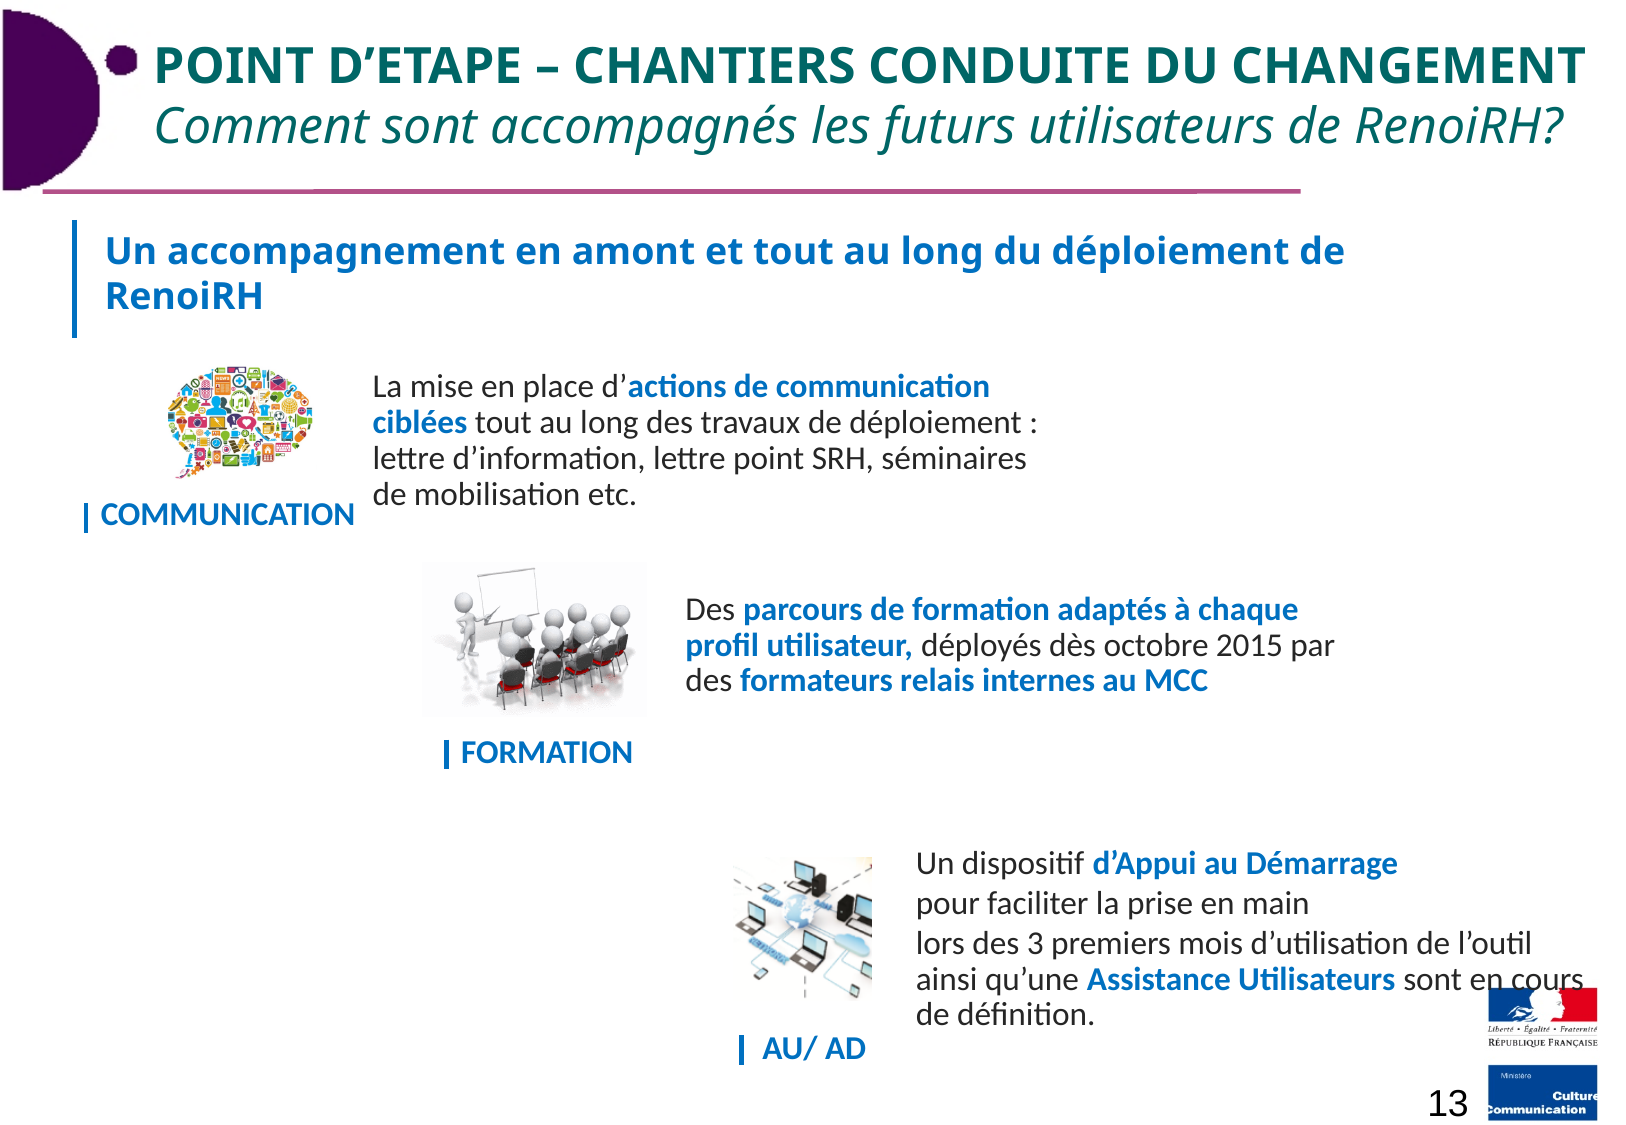

POINT D’ETAPE – CHANTIERS CONDUITE DU CHANGEMENT
Comment sont accompagnés les futurs utilisateurs de RenoiRH?
Un accompagnement en amont et tout au long du déploiement de RenoiRH
La mise en place d’actions de communication ciblées tout au long des travaux de déploiement : lettre d’information, lettre point SRH, séminaires de mobilisation etc.
COMMUNICATION
Des parcours de formation adaptés à chaque profil utilisateur, déployés dès octobre 2015 par des formateurs relais internes au MCC
FORMATION
Un dispositif d’Appui au Démarrage
pour faciliter la prise en main
lors des 3 premiers mois d’utilisation de l’outil
ainsi qu’une Assistance Utilisateurs sont en cours de définition.
AU/ AD